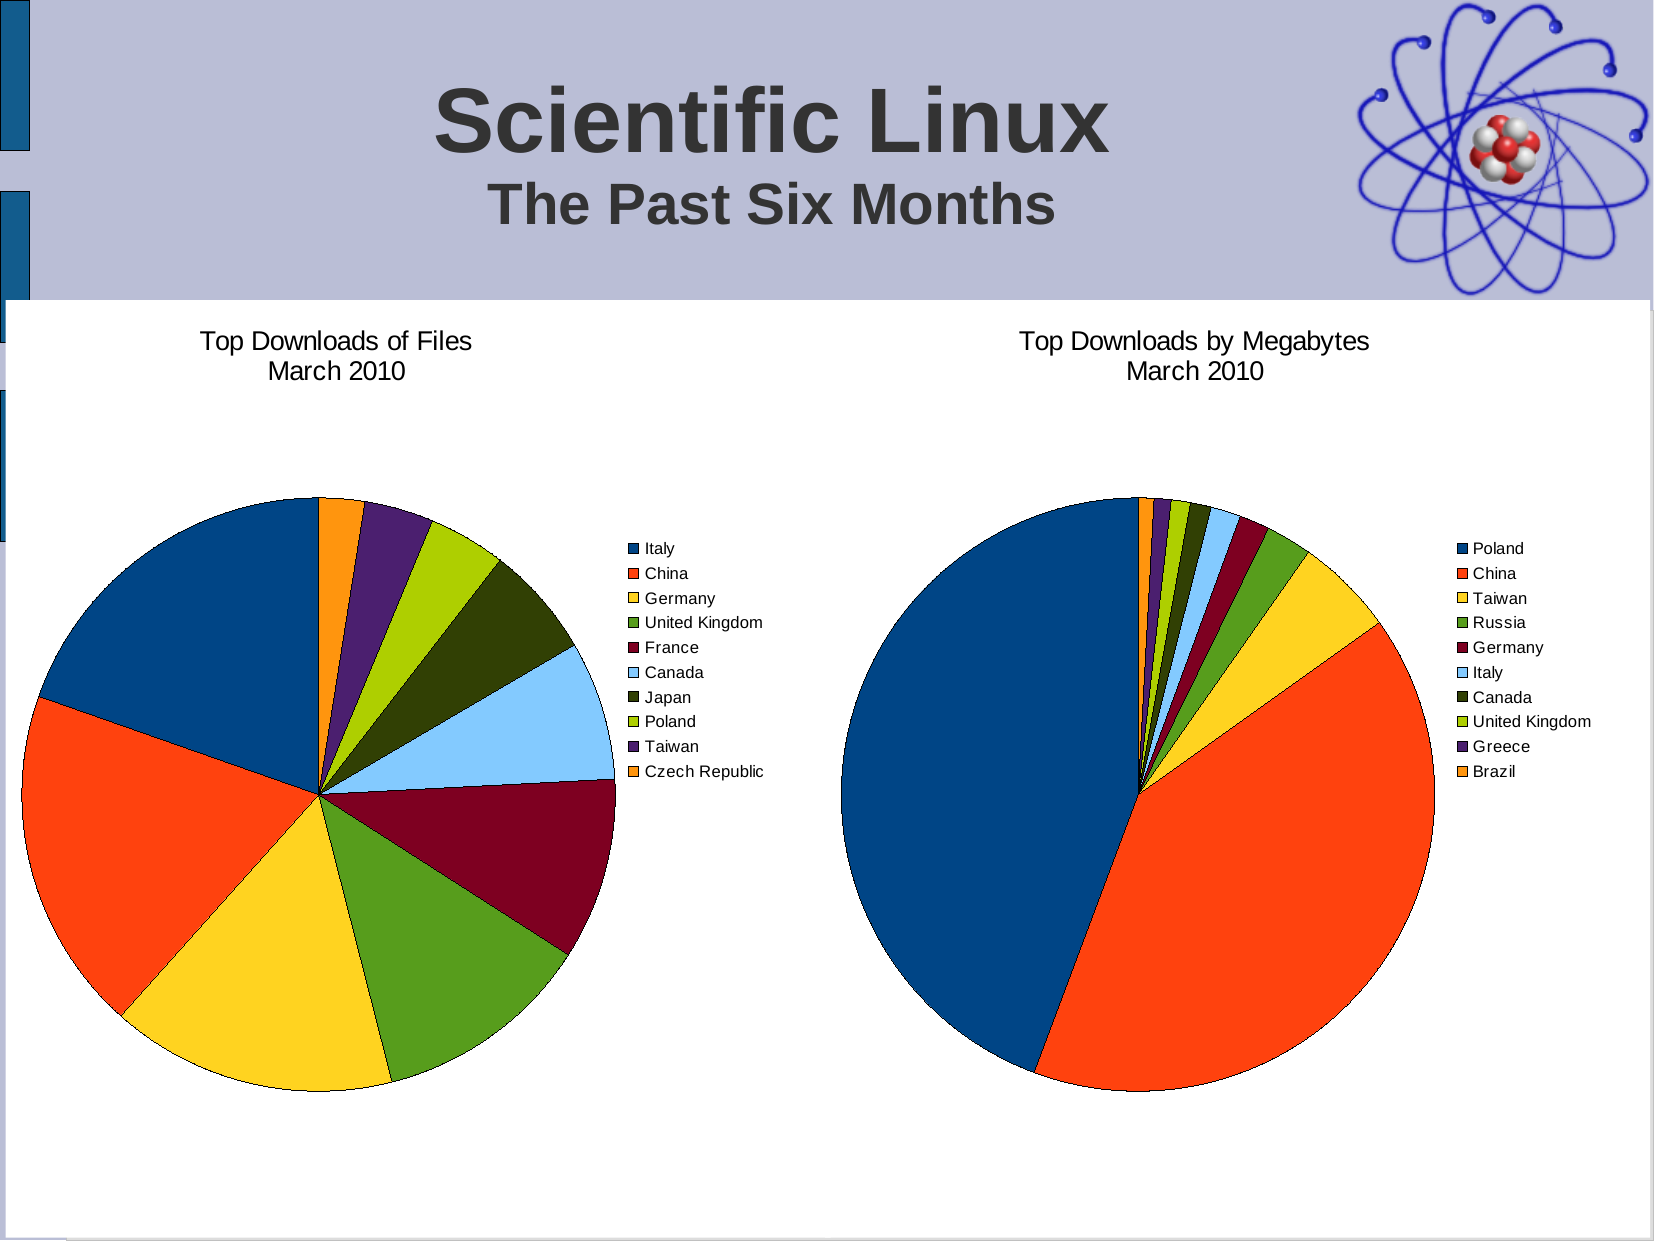

# Scientific Linux The Past Six Months
### Chart: Top Downloads of Files
March 2010
| Category | Column C |
|---|---|
| Italy | 1126198.0 |
| China | 1077047.0 |
| Germany | 895756.0 |
| United Kingdom | 685110.0 |
| France | 568124.0 |
| Canada | 436191.0 |
| Japan | 349779.0 |
| Poland | 241649.0 |
| Taiwan | 216006.0 |
| Czech Republic | 143618.0 |
### Chart: Top Downloads by Megabytes
March 2010
| Category | Column C |
|---|---|
| Poland | 79922853850.0 |
| China | 73199240259.0 |
| Taiwan | 9724882311.0 |
| Russia | 4511614655.0 |
| Germany | 2968126008.0 |
| Italy | 2940008566.0 |
| Canada | 2053112594.0 |
| United Kingdom | 1888643343.0 |
| Greece | 1663217995.0 |
| Brazil | 1556524567.0 |